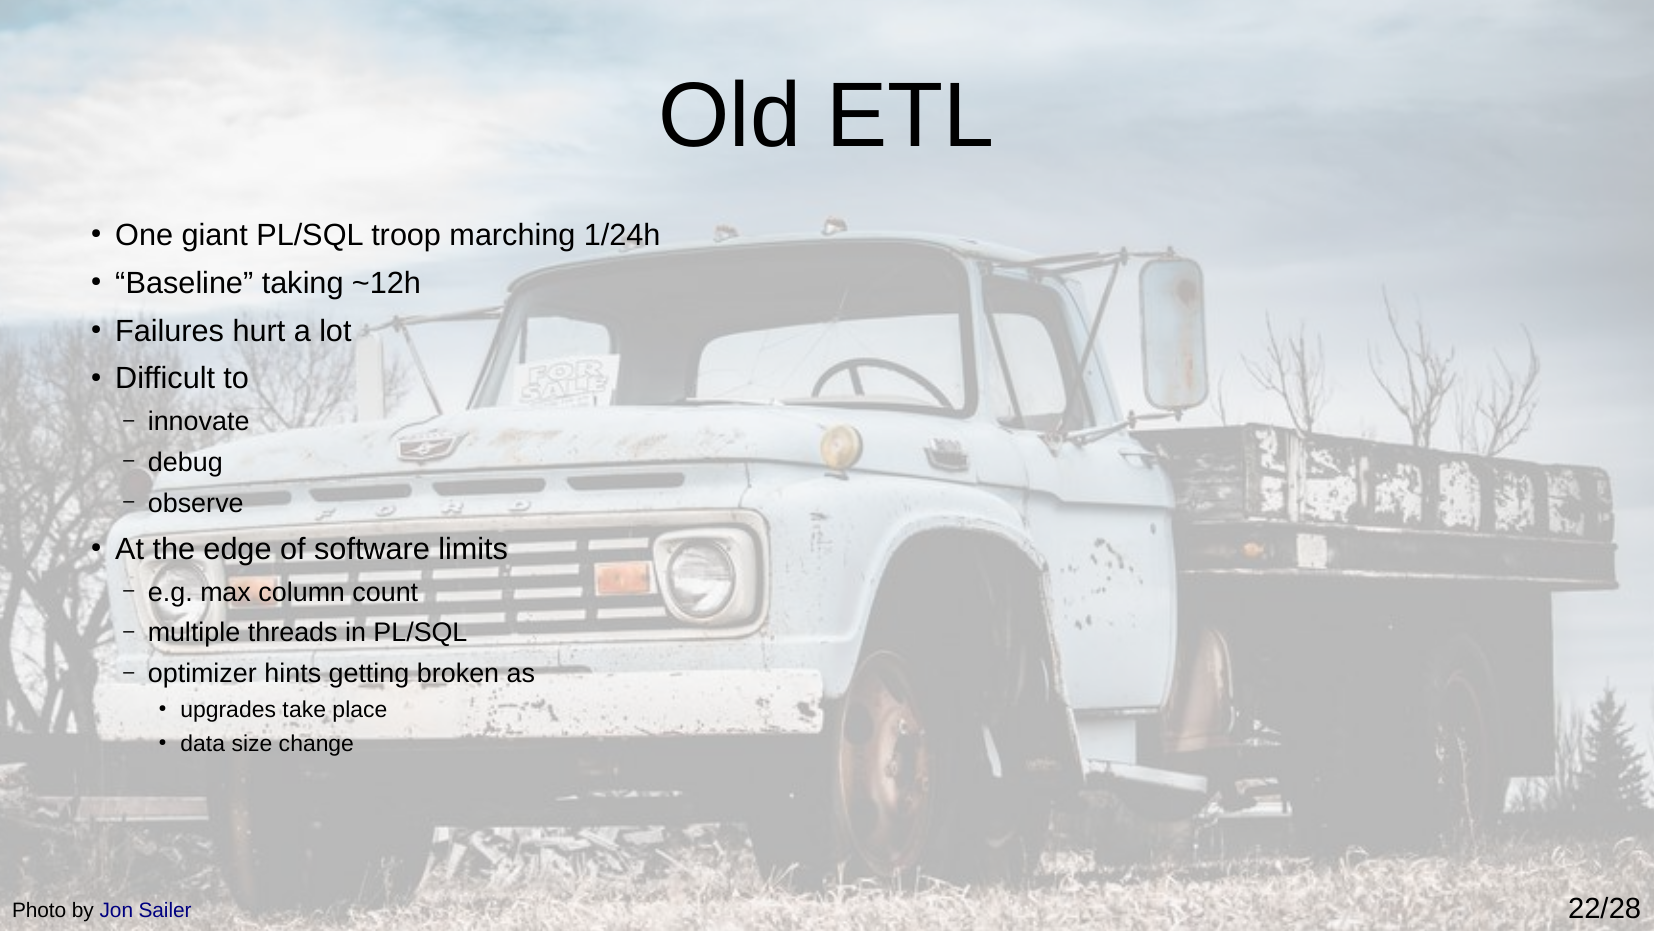

# Old ETL
One giant PL/SQL troop marching 1/24h
“Baseline” taking ~12h
Failures hurt a lot
Difficult to
innovate
debug
observe
At the edge of software limits
e.g. max column count
multiple threads in PL/SQL
optimizer hints getting broken as
upgrades take place
data size change
Photo by Jon Sailer